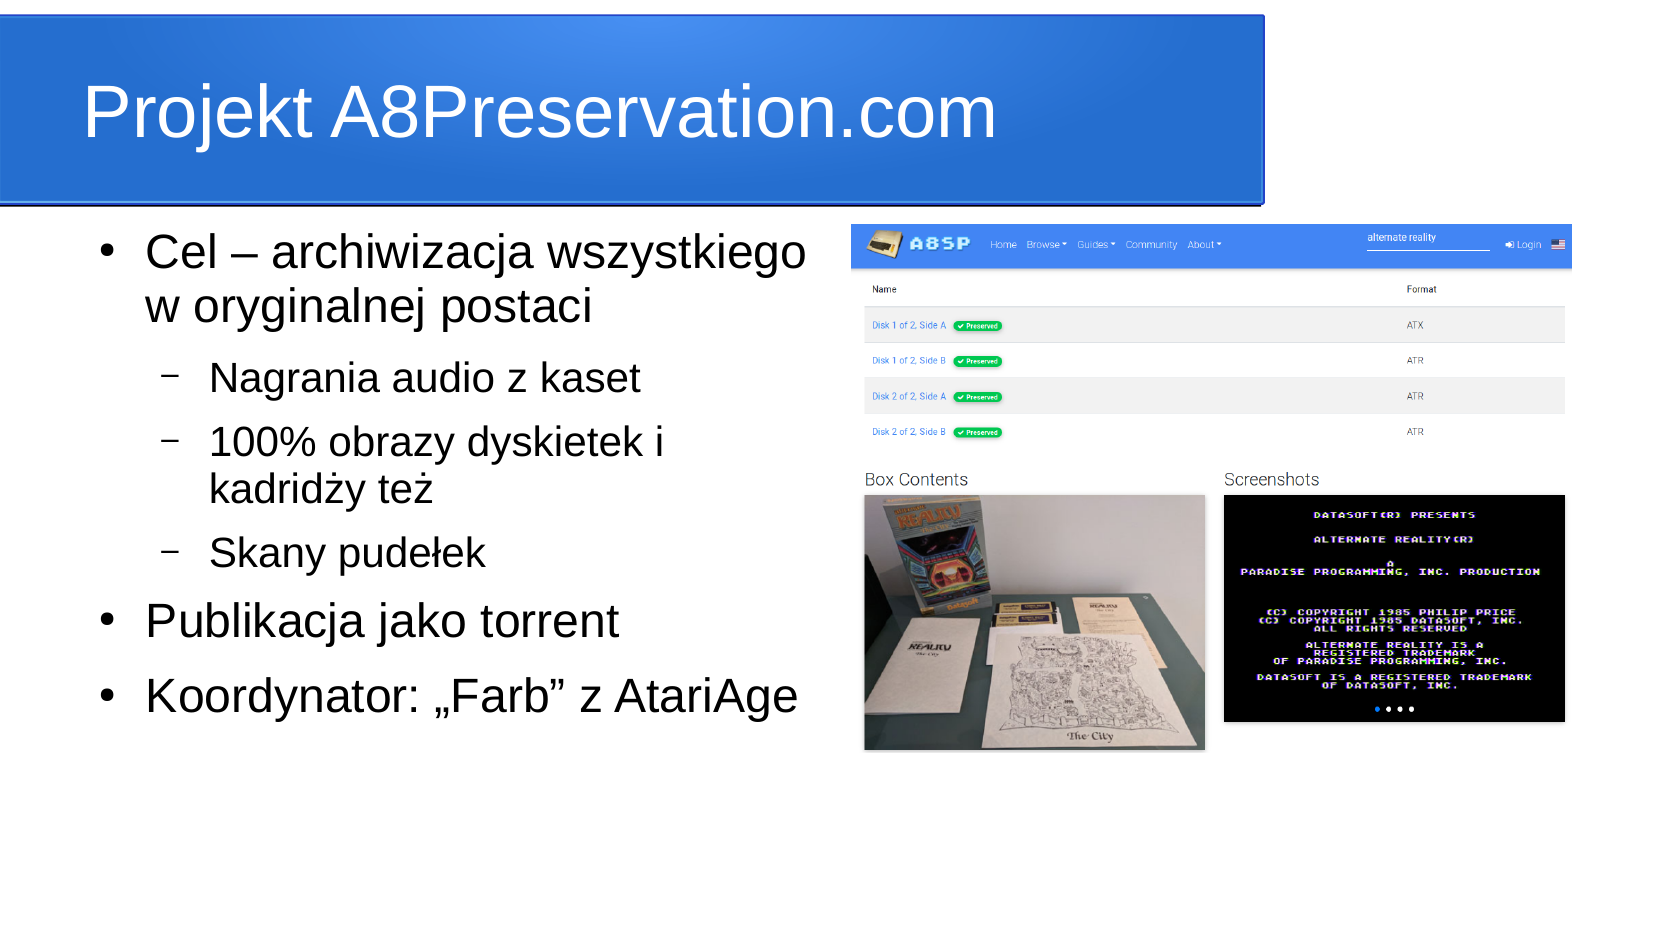

# Projekt A8Preservation.com
Cel – archiwizacja wszystkiego w oryginalnej postaci
Nagrania audio z kaset
100% obrazy dyskietek i kadridży też
Skany pudełek
Publikacja jako torrent
Koordynator: „Farb” z AtariAge